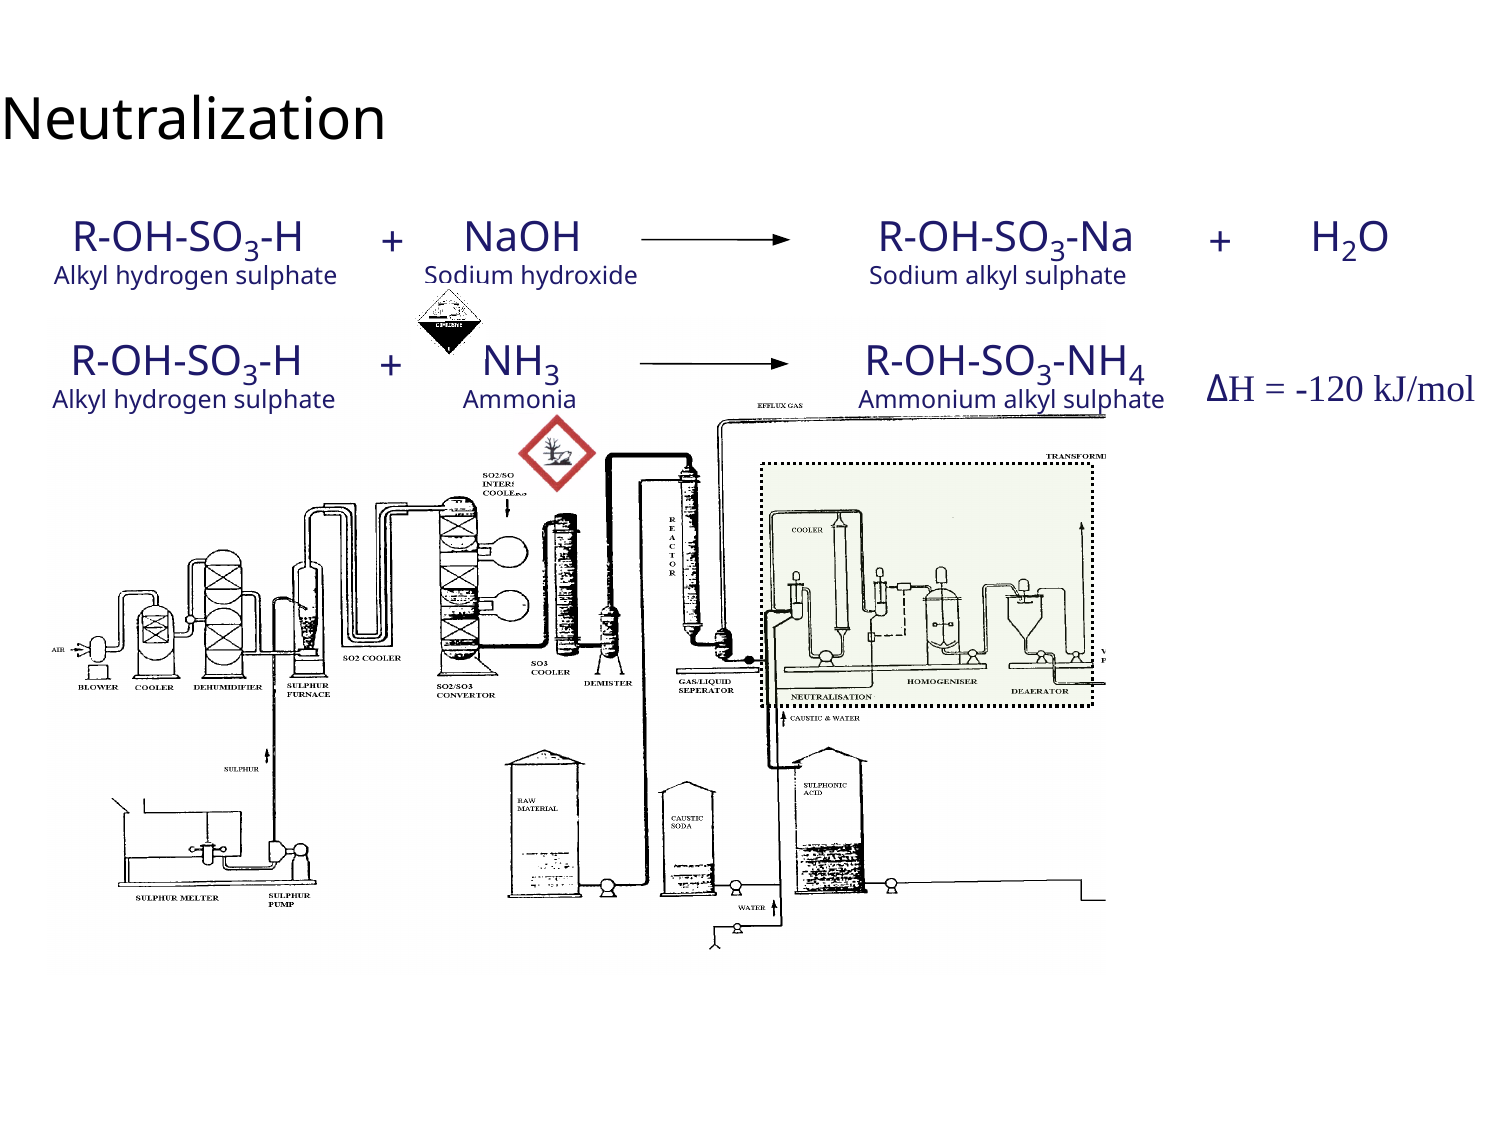

# Neutralization
R-OH-SO3-H
Alkyl hydrogen sulphate
NaOH
Sodium hydroxide
R-OH-SO3-Na
Sodium alkyl sulphate
H2O
+
+
R-OH-SO3-H
Alkyl hydrogen sulphate
NH3
Ammonia
R-OH-SO3-NH4
Ammonium alkyl sulphate
+
ΔH = -120 kJ/mol